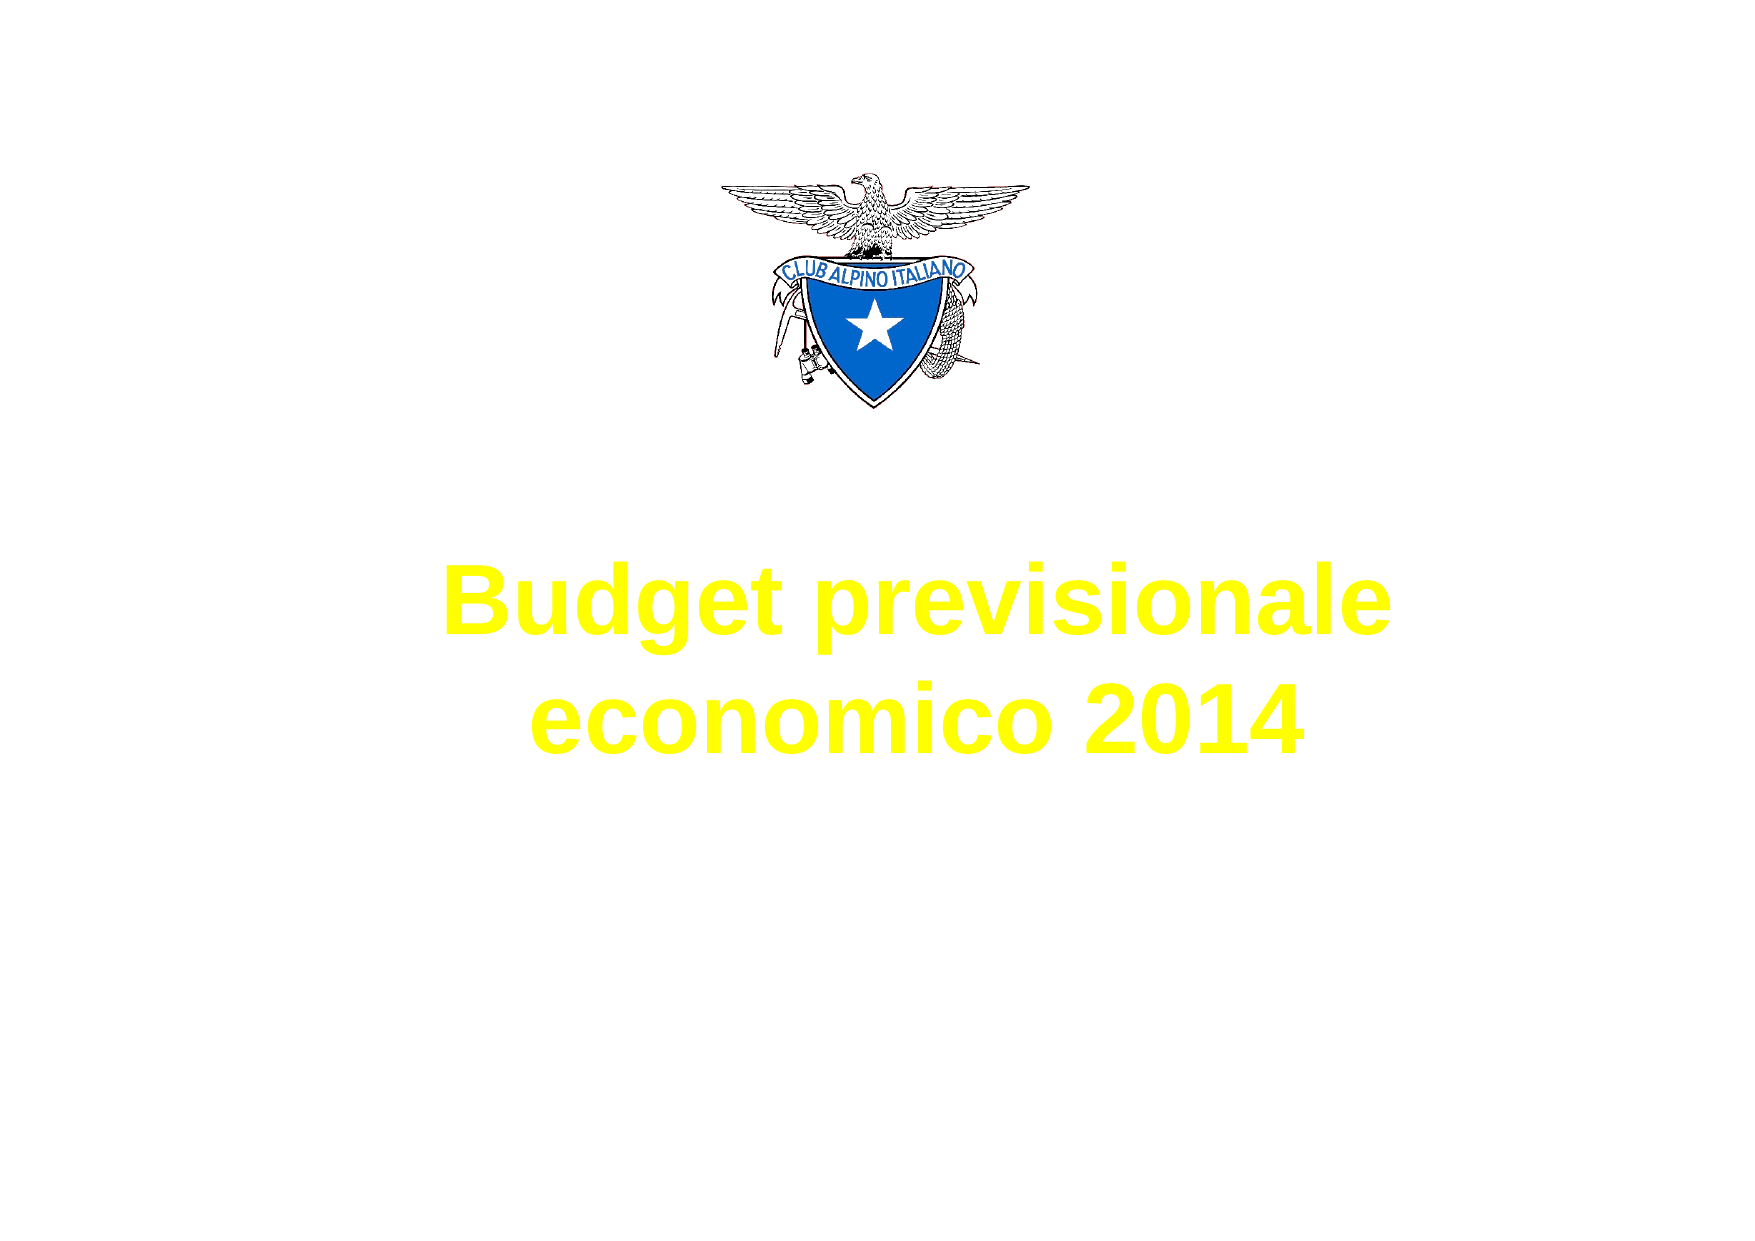

Cima di Rosso
Budget previsionale economico 2014
COMITATO CENTRALE DI INDIRIZZO E CONTROLLO
Milano, 16 febbraio 2014